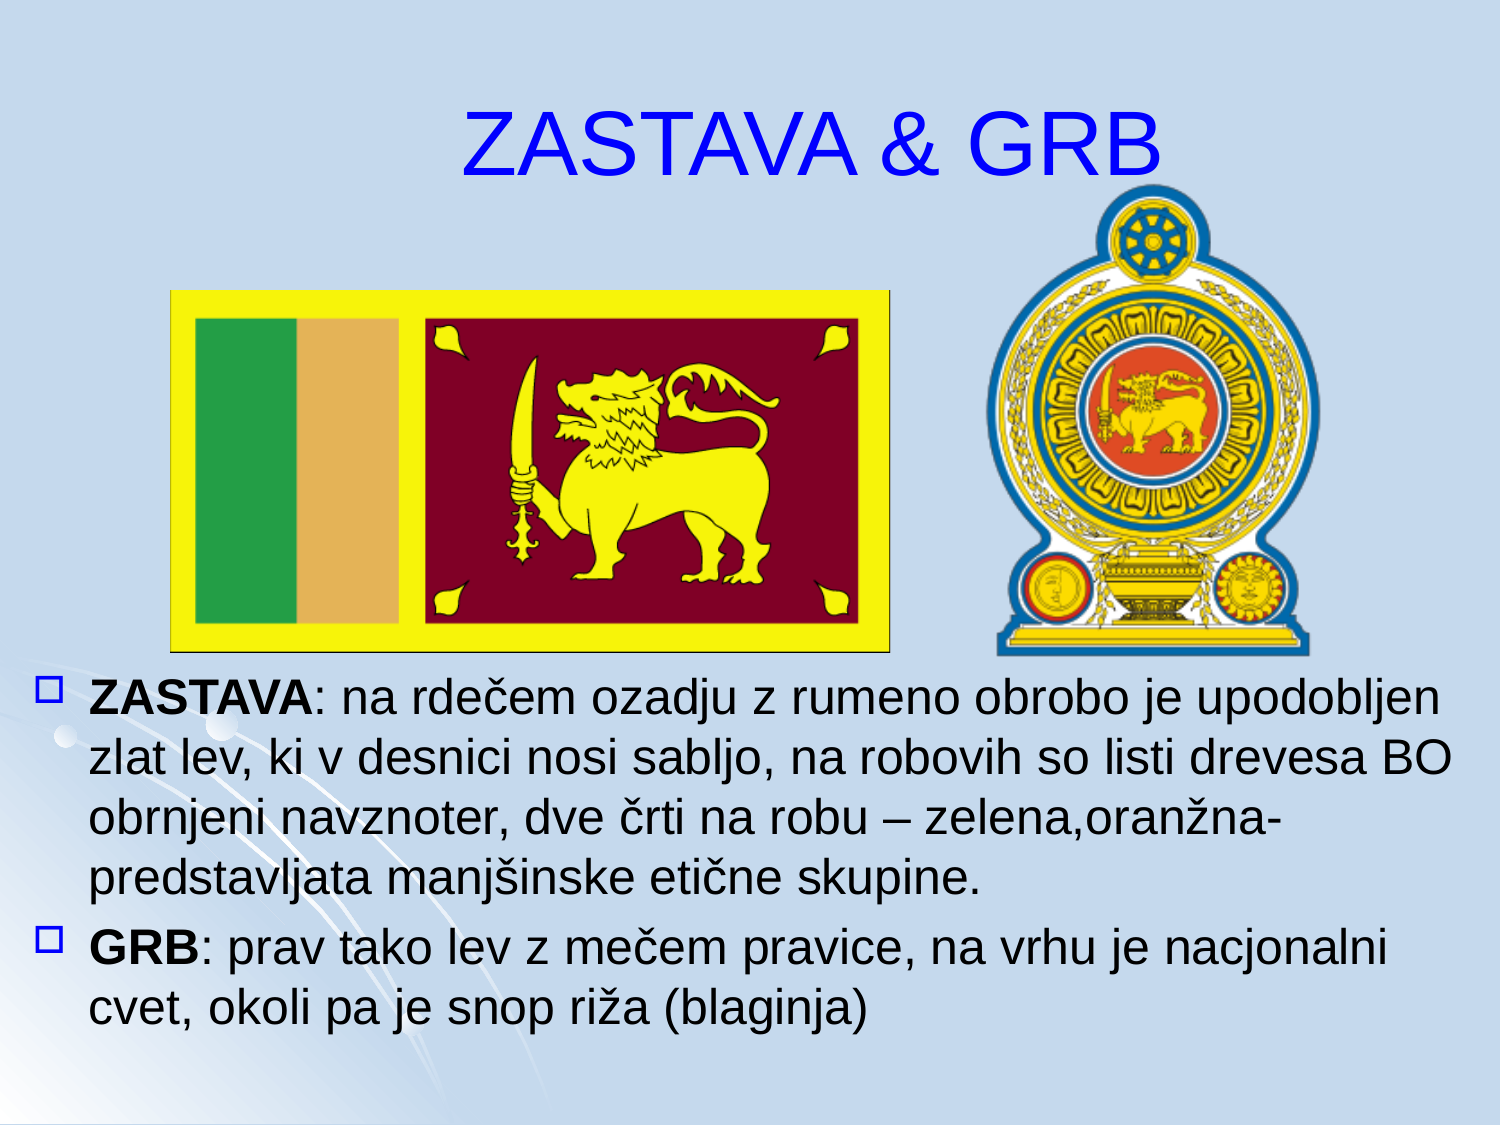

# ZASTAVA & GRB
ZASTAVA: na rdečem ozadju z rumeno obrobo je upodobljen zlat lev, ki v desnici nosi sabljo, na robovih so listi drevesa BO obrnjeni navznoter, dve črti na robu – zelena,oranžna- predstavljata manjšinske etične skupine.
GRB: prav tako lev z mečem pravice, na vrhu je nacjonalni cvet, okoli pa je snop riža (blaginja)